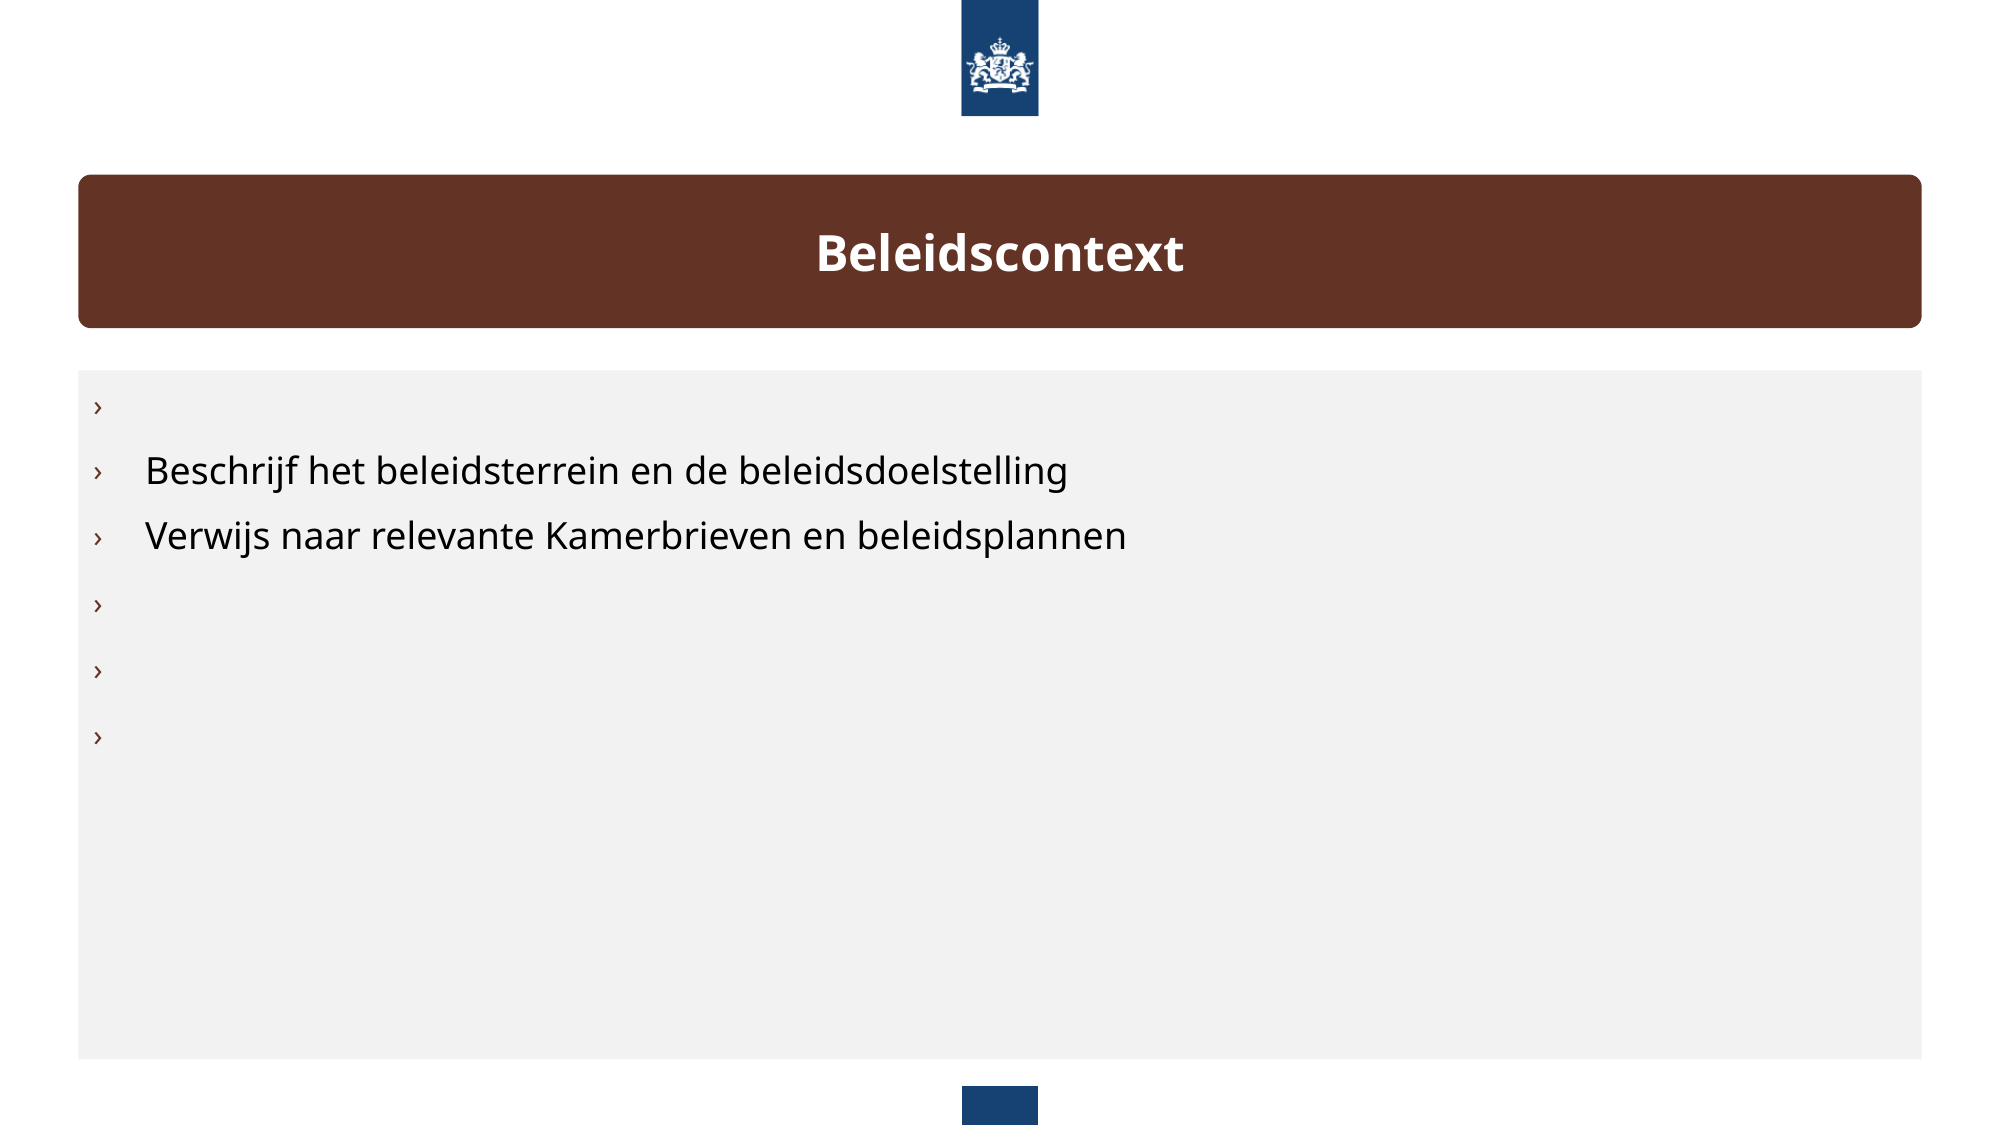

Beleidscontext
Beschrijf het beleidsterrein en de beleidsdoelstelling
Verwijs naar relevante Kamerbrieven en beleidsplannen